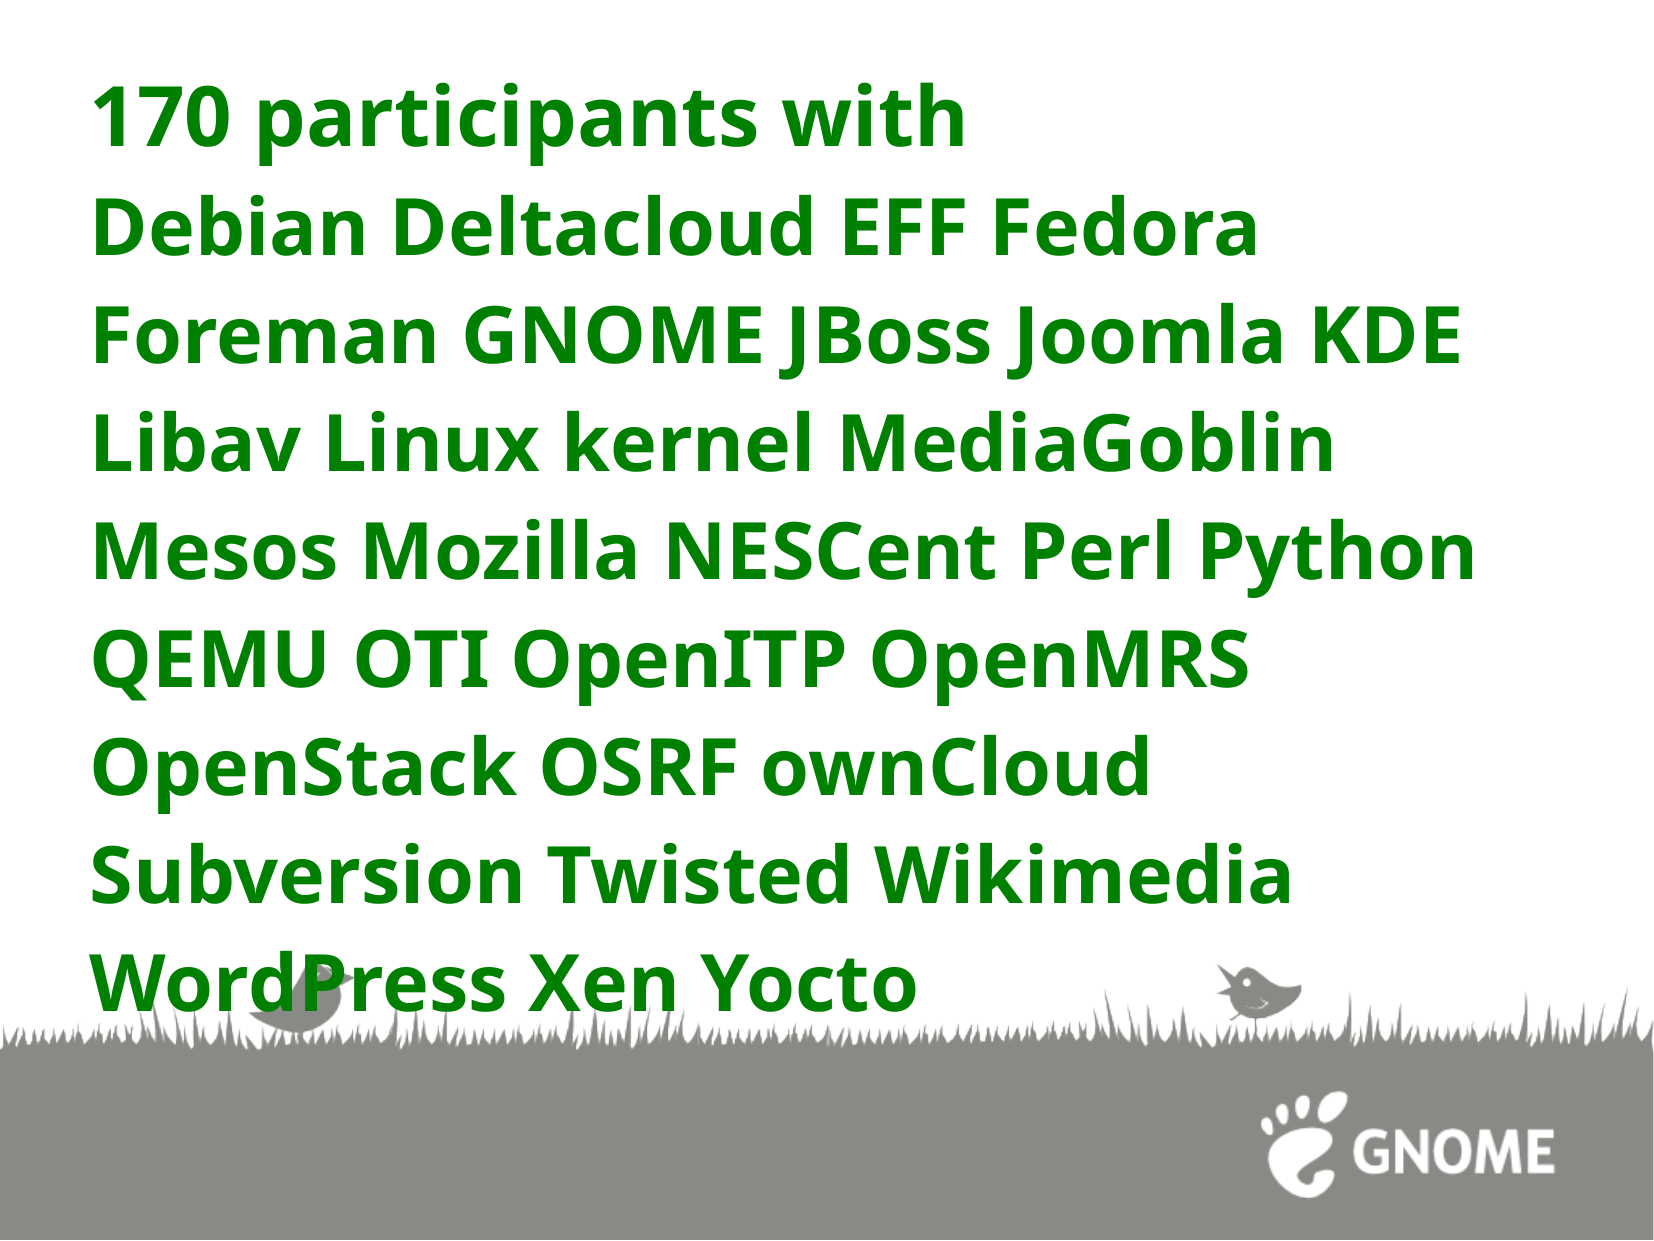

170 participants with
Debian Deltacloud EFF Fedora Foreman GNOME JBoss Joomla KDE Libav Linux kernel MediaGoblin Mesos Mozilla NESCent Perl Python QEMU OTI OpenITP OpenMRS OpenStack OSRF ownCloud Subversion Twisted Wikimedia WordPress Xen Yocto